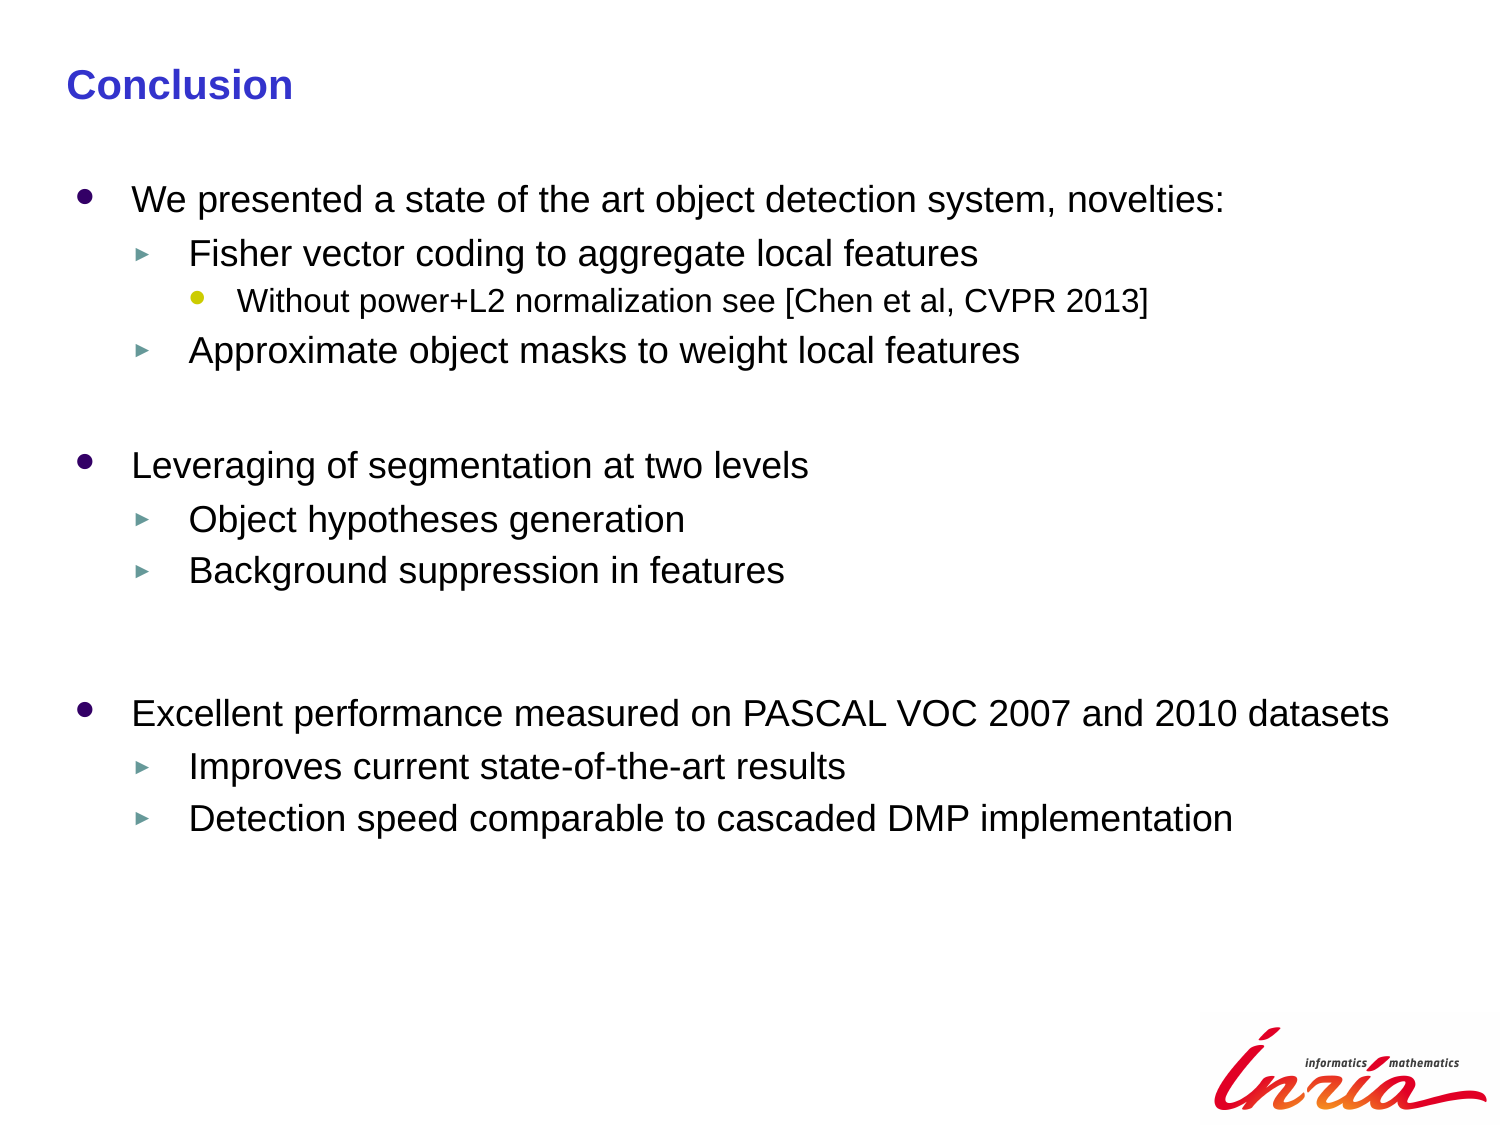

# Conclusion
We presented a state of the art object detection system, novelties:
Fisher vector coding to aggregate local features
Without power+L2 normalization see [Chen et al, CVPR 2013]
Approximate object masks to weight local features
Leveraging of segmentation at two levels
Object hypotheses generation
Background suppression in features
Excellent performance measured on PASCAL VOC 2007 and 2010 datasets
Improves current state-of-the-art results
Detection speed comparable to cascaded DMP implementation